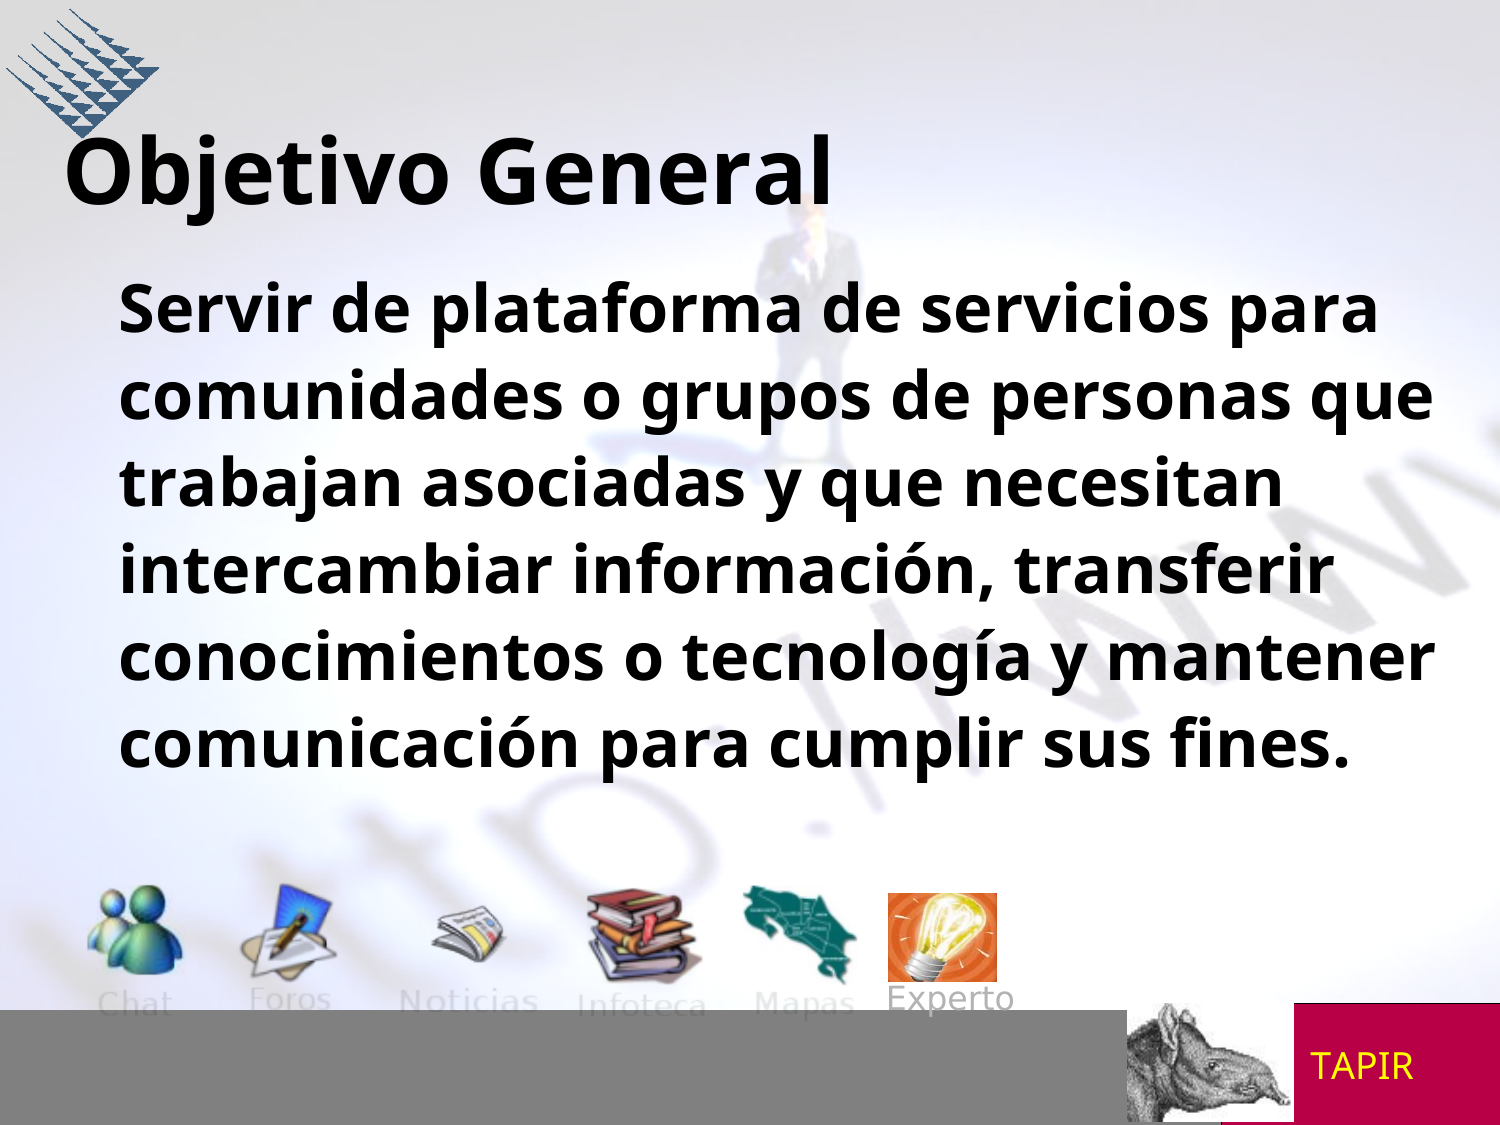

# Objetivo General
Servir de plataforma de servicios para comunidades o grupos de personas que trabajan asociadas y que necesitan intercambiar información, transferir conocimientos o tecnología y mantener comunicación para cumplir sus fines.
Experto
TAPIR